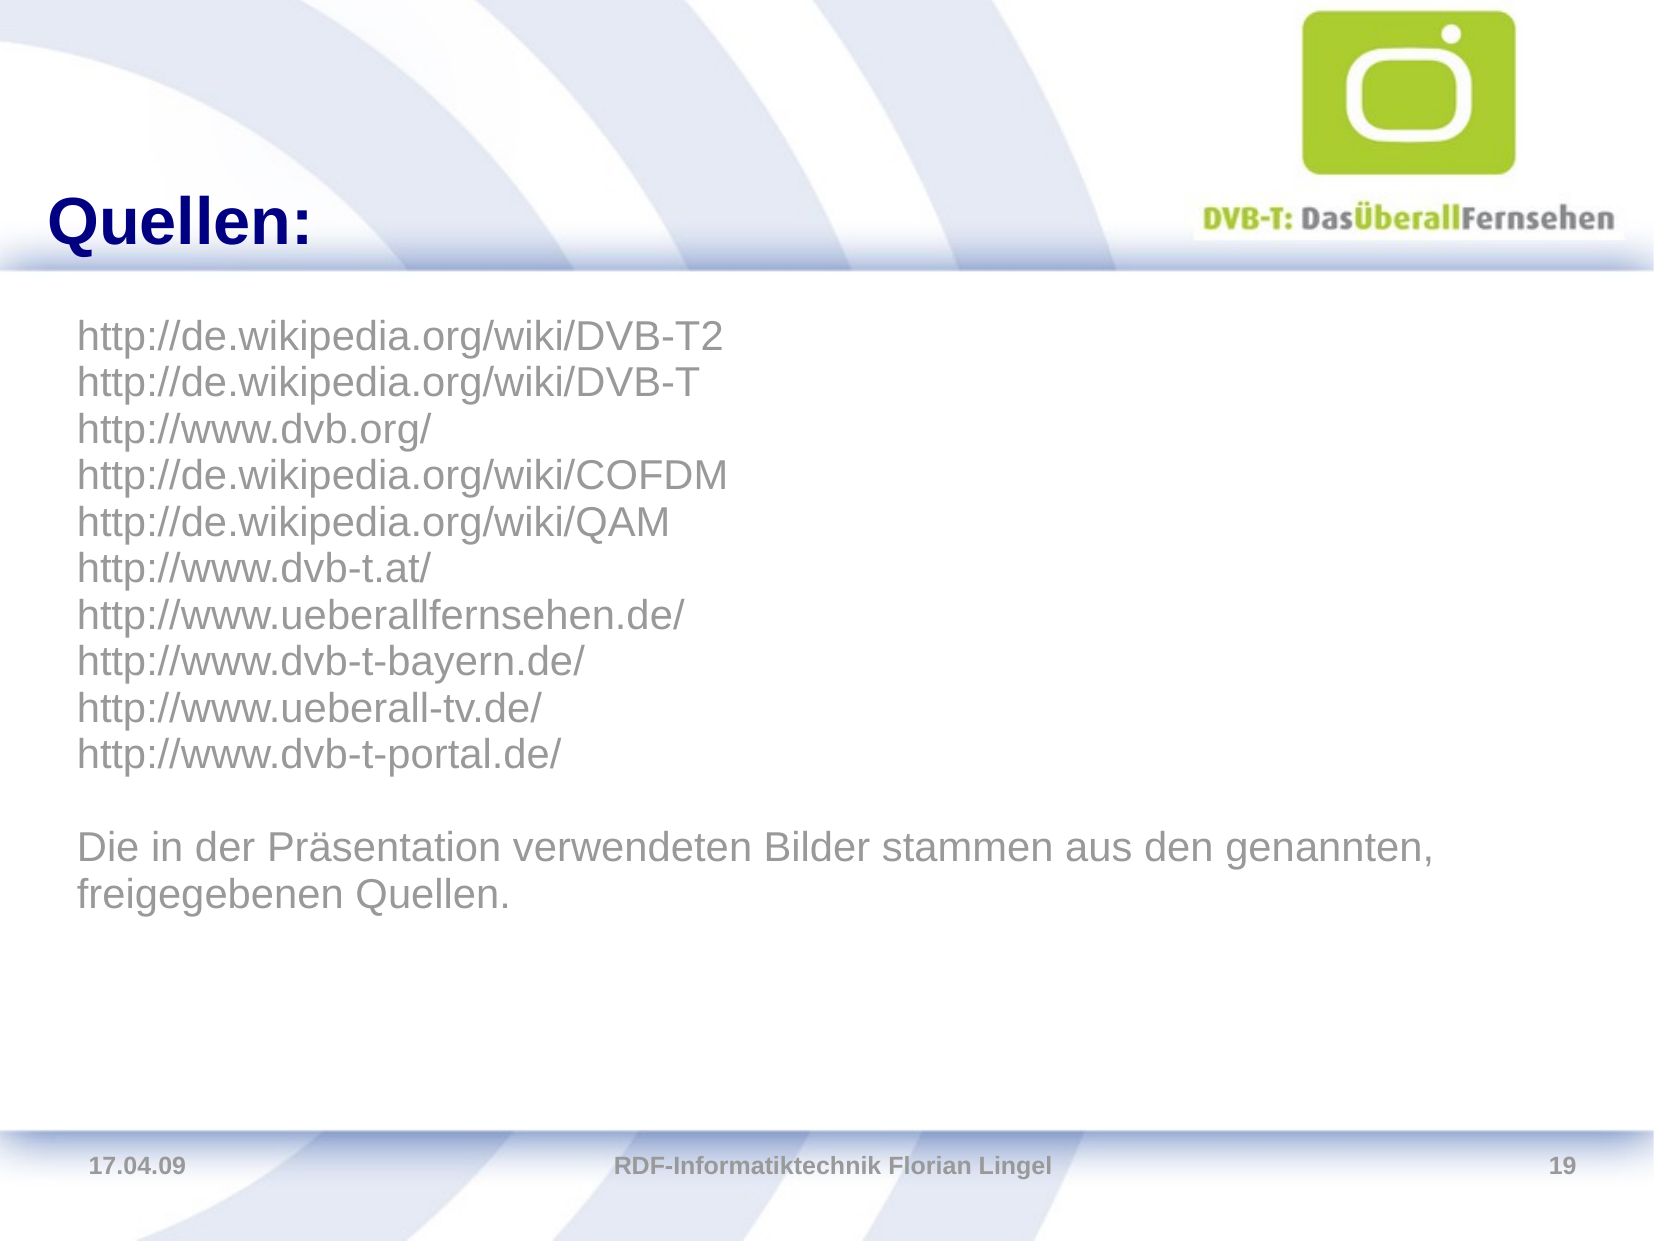

# Quellen:
http://de.wikipedia.org/wiki/DVB-T2
http://de.wikipedia.org/wiki/DVB-T
http://www.dvb.org/
http://de.wikipedia.org/wiki/COFDM
http://de.wikipedia.org/wiki/QAM
http://www.dvb-t.at/
http://www.ueberallfernsehen.de/
http://www.dvb-t-bayern.de/
http://www.ueberall-tv.de/
http://www.dvb-t-portal.de/
Die in der Präsentation verwendeten Bilder stammen aus den genannten, freigegebenen Quellen.
17.04.09
RDF-Informatiktechnik Florian Lingel
19